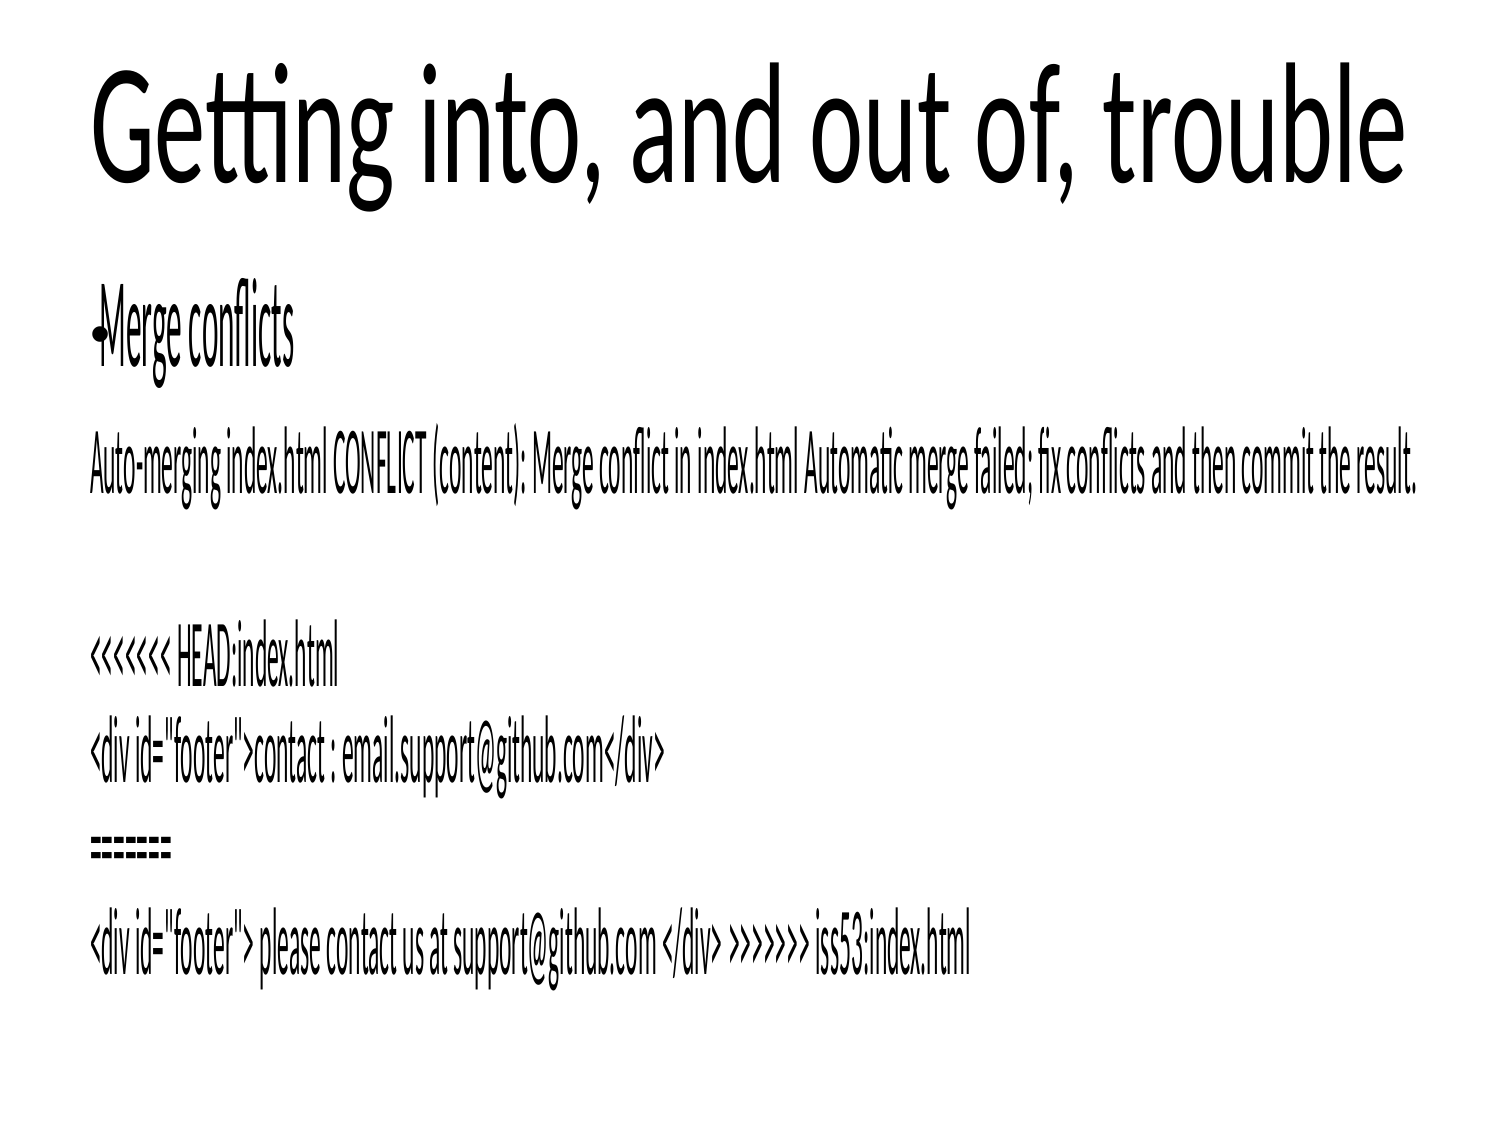

Getting into, and out of, trouble
Merge conflicts
Auto-merging index.html CONFLICT (content): Merge conflict in index.html Automatic merge failed; fix conflicts and then commit the result.
<<<<<<< HEAD:index.html
<div id="footer">contact : email.support@github.com</div>
=======
<div id="footer"> please contact us at support@github.com </div> >>>>>>> iss53:index.html